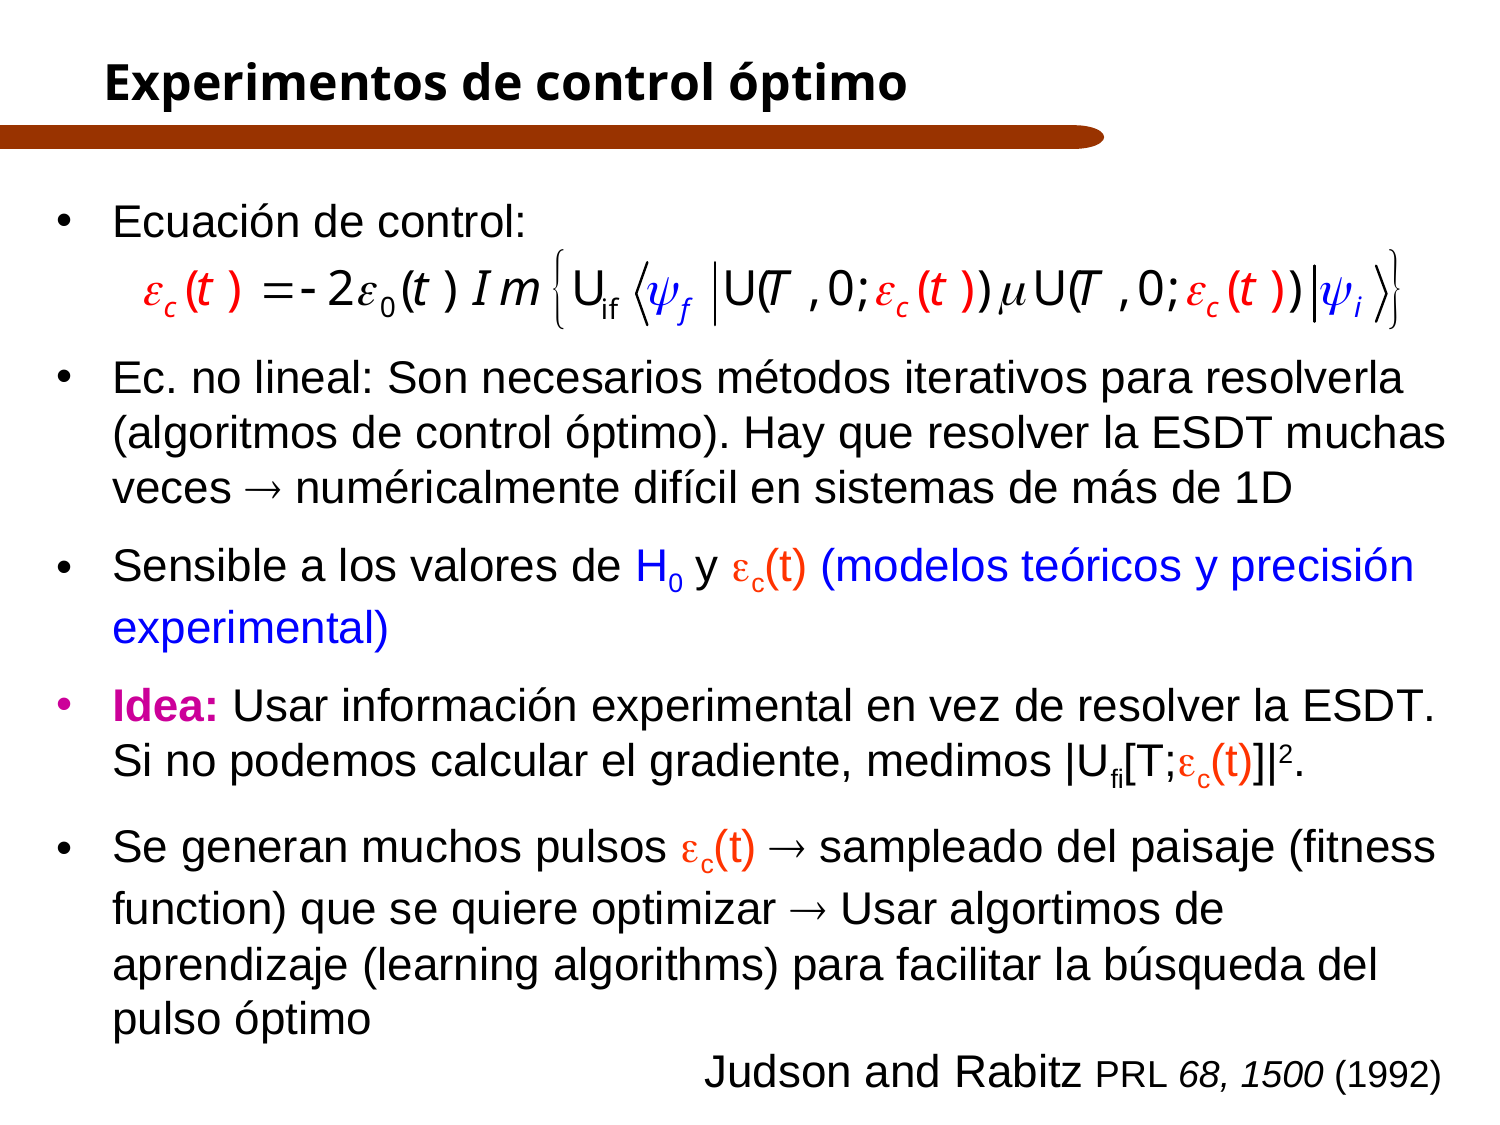

# Experimentos de control óptimo
Ecuación de control:
Ec. no lineal: Son necesarios métodos iterativos para resolverla (algoritmos de control óptimo). Hay que resolver la ESDT muchas veces  numéricalmente difícil en sistemas de más de 1D
Sensible a los valores de H0 y c(t) (modelos teóricos y precisión experimental)
Idea: Usar información experimental en vez de resolver la ESDT. Si no podemos calcular el gradiente, medimos |Ufi[T;c(t)]|2.
Se generan muchos pulsos c(t)  sampleado del paisaje (fitness function) que se quiere optimizar  Usar algortimos de aprendizaje (learning algorithms) para facilitar la búsqueda del pulso óptimo
Judson and Rabitz PRL 68, 1500 (1992)